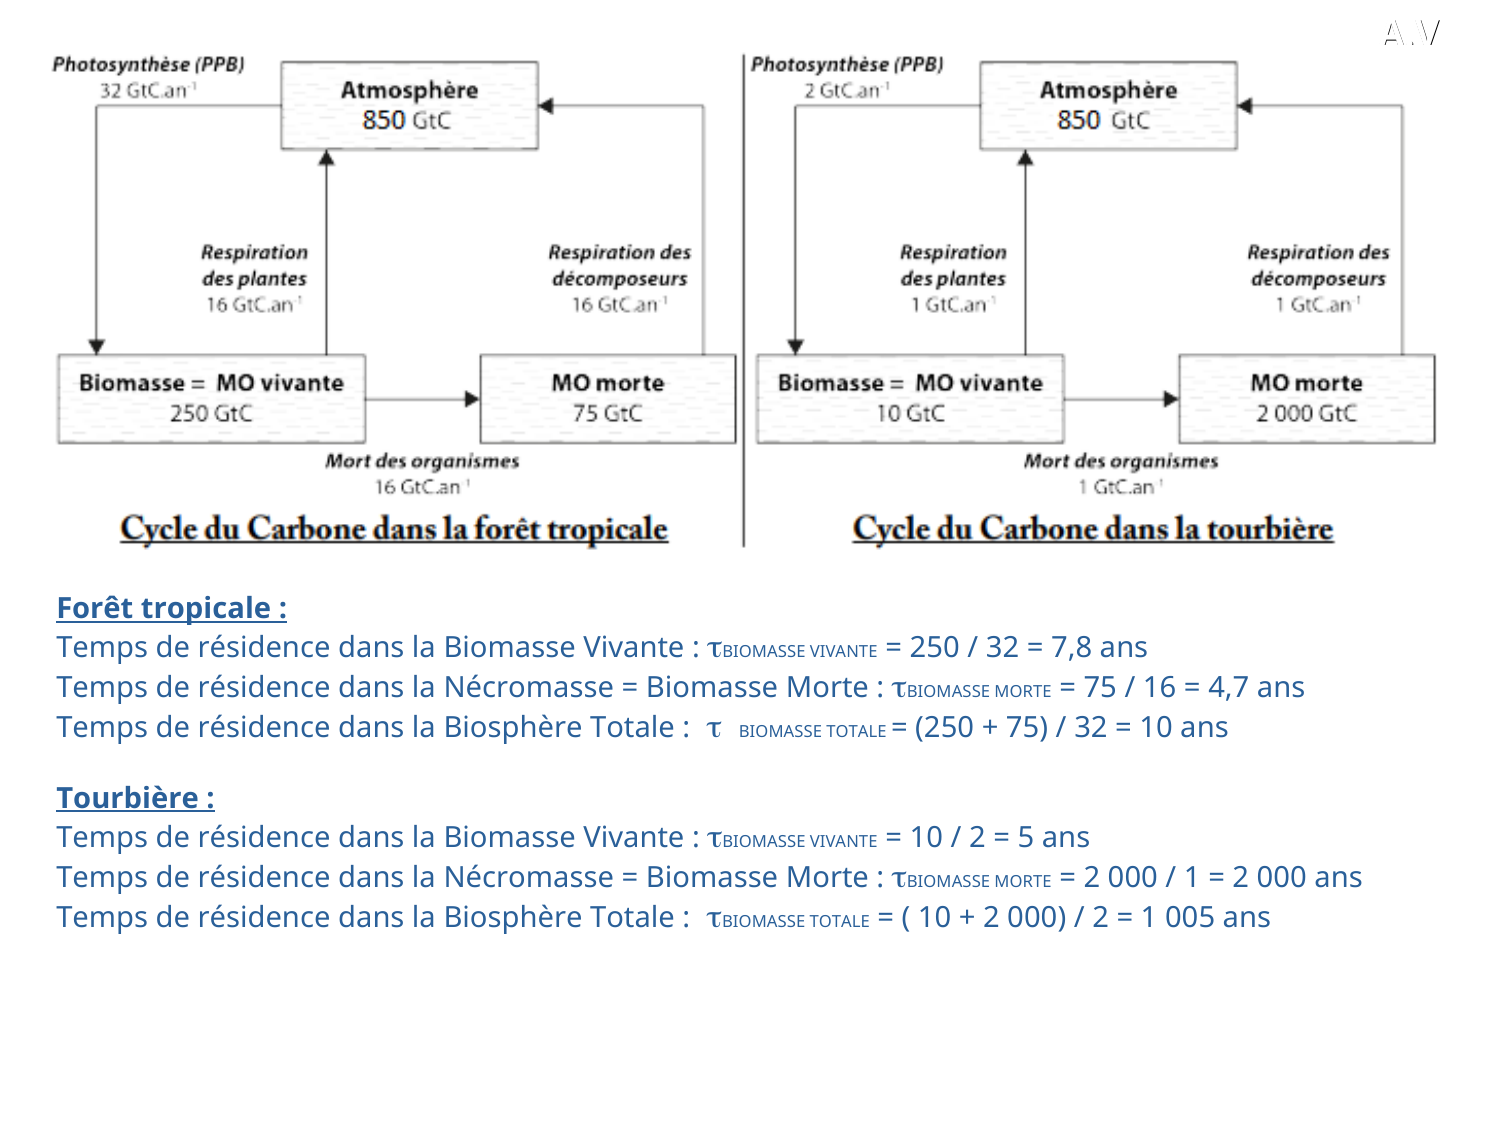

A.V
Forêt tropicale :
Temps de résidence dans la Biomasse Vivante : τBIOMASSE VIVANTE = 250 / 32 = 7,8 ans
Temps de résidence dans la Nécromasse = Biomasse Morte : τBIOMASSE MORTE = 75 / 16 = 4,7 ans
Temps de résidence dans la Biosphère Totale : τ BIOMASSE TOTALE = (250 + 75) / 32 = 10 ans
Tourbière :
Temps de résidence dans la Biomasse Vivante : τBIOMASSE VIVANTE = 10 / 2 = 5 ans
Temps de résidence dans la Nécromasse = Biomasse Morte : τBIOMASSE MORTE = 2 000 / 1 = 2 000 ans
Temps de résidence dans la Biosphère Totale : τBIOMASSE TOTALE = ( 10 + 2 000) / 2 = 1 005 ans